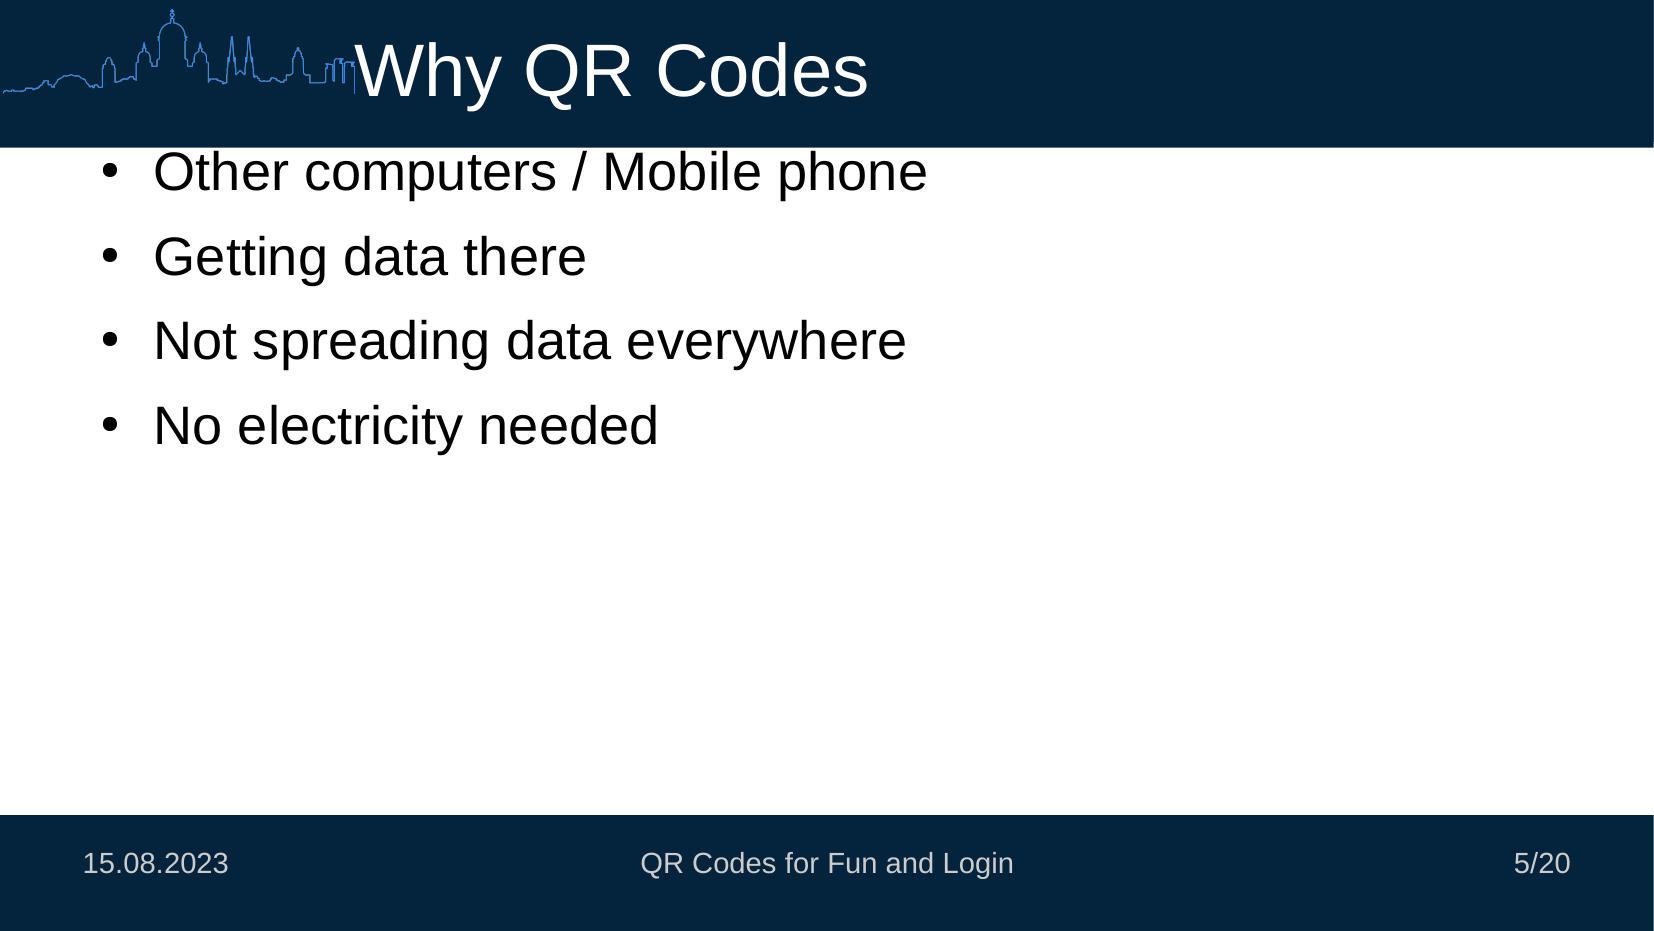

# Why QR Codes
Other computers / Mobile phone
Getting data there
Not spreading data everywhere
No electricity needed
08. März 2019
5